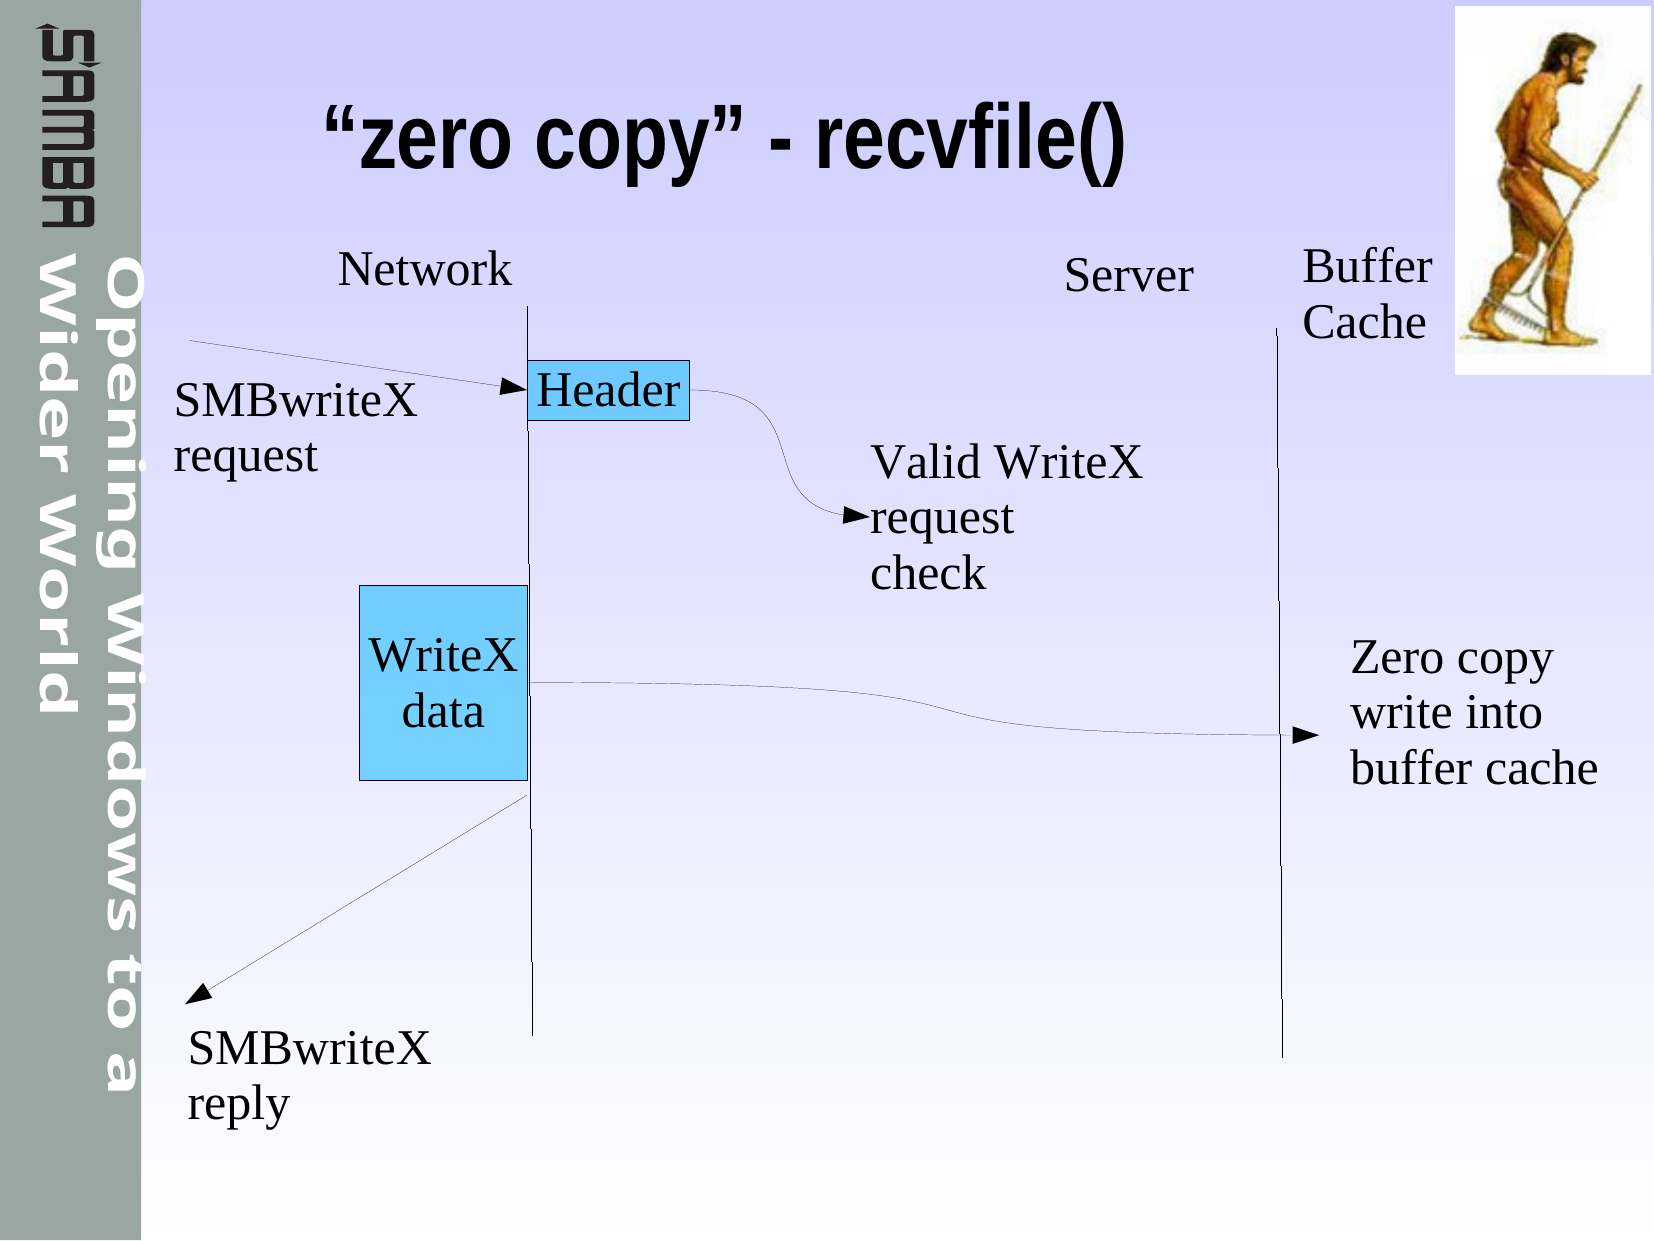

# “zero copy” - recvfile()
Buffer
Cache
Network
Server
Header
SMBwriteX
request
Valid WriteX
request
check
WriteX
data
Zero copy
write into
buffer cache
SMBwriteX
reply